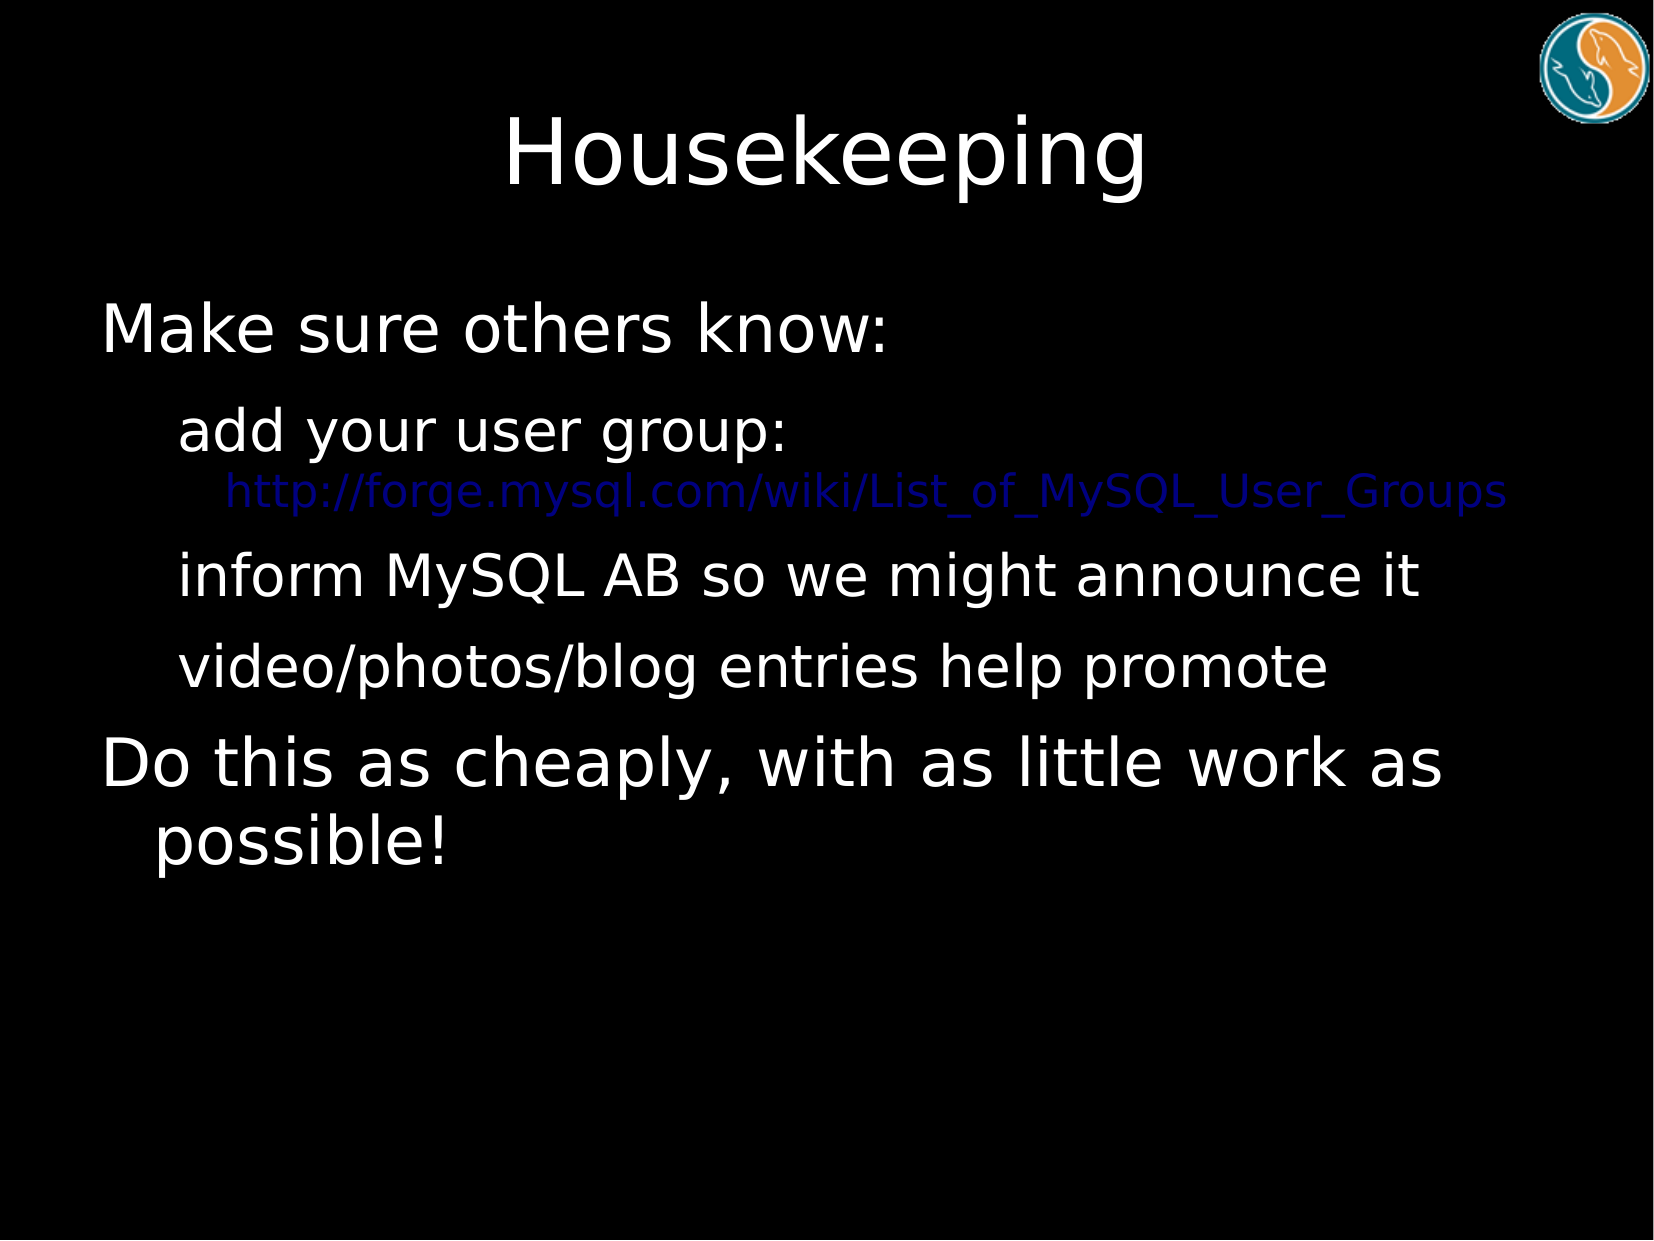

# Housekeeping
Make sure others know:
add your user group:http://forge.mysql.com/wiki/List_of_MySQL_User_Groups
inform MySQL AB so we might announce it
video/photos/blog entries help promote
Do this as cheaply, with as little work as possible!